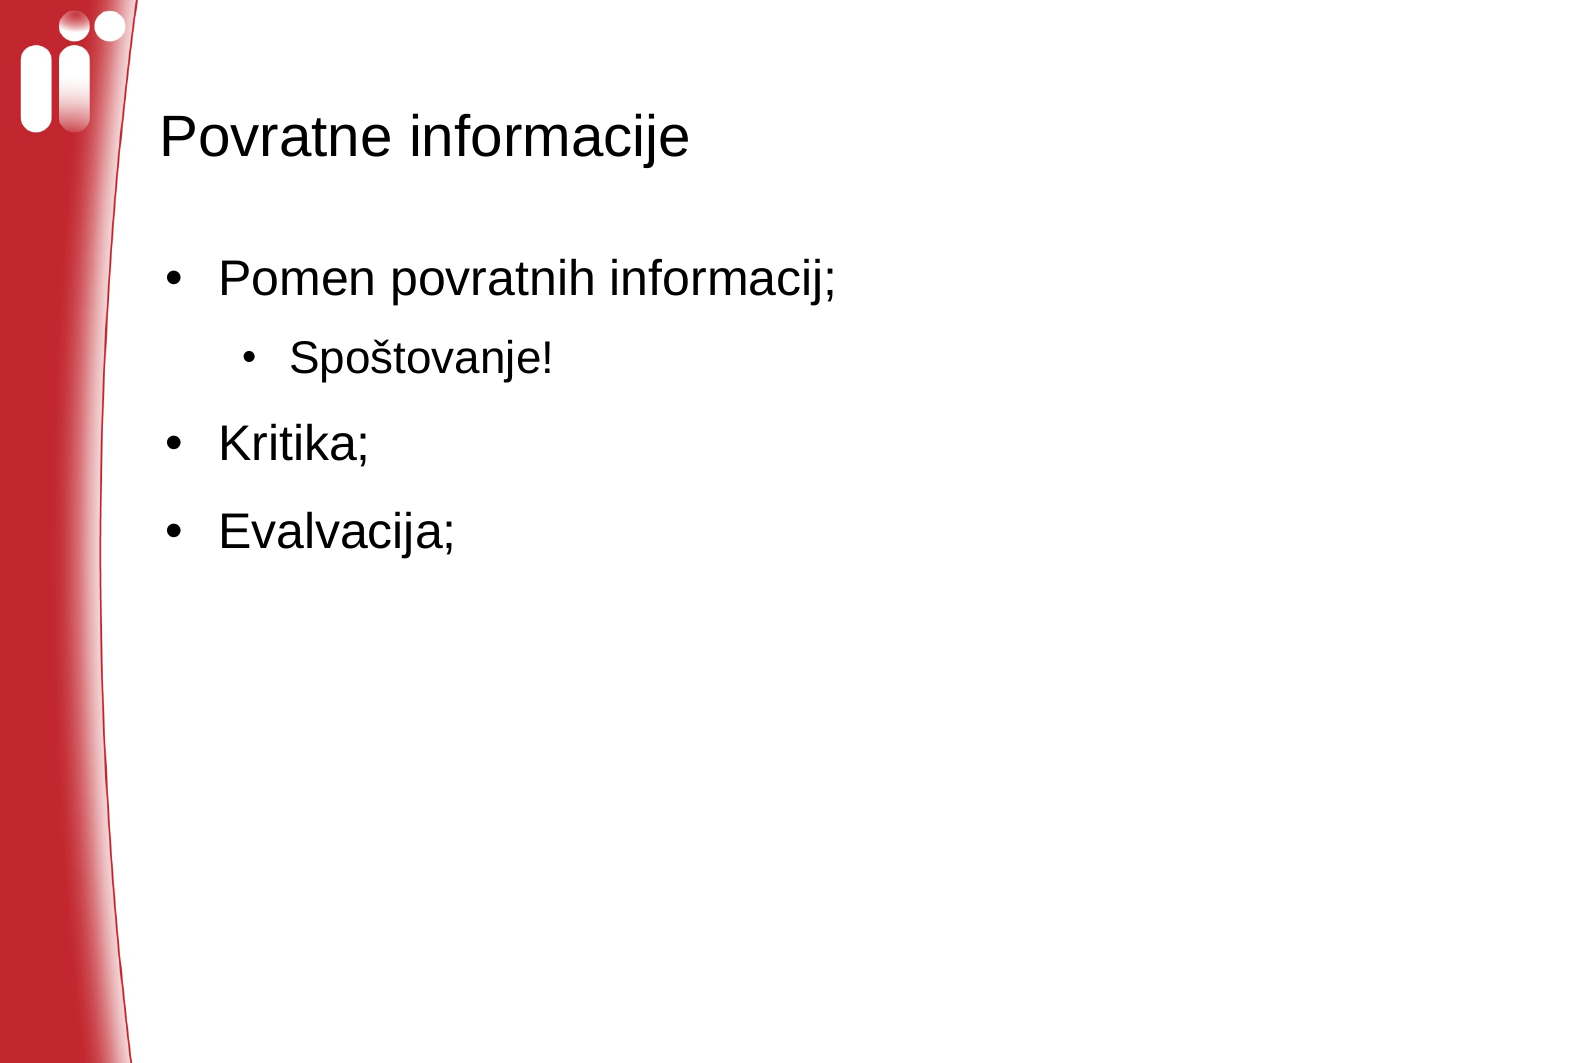

# Povratne informacije
Pomen povratnih informacij;
Spoštovanje!
Kritika;
Evalvacija;